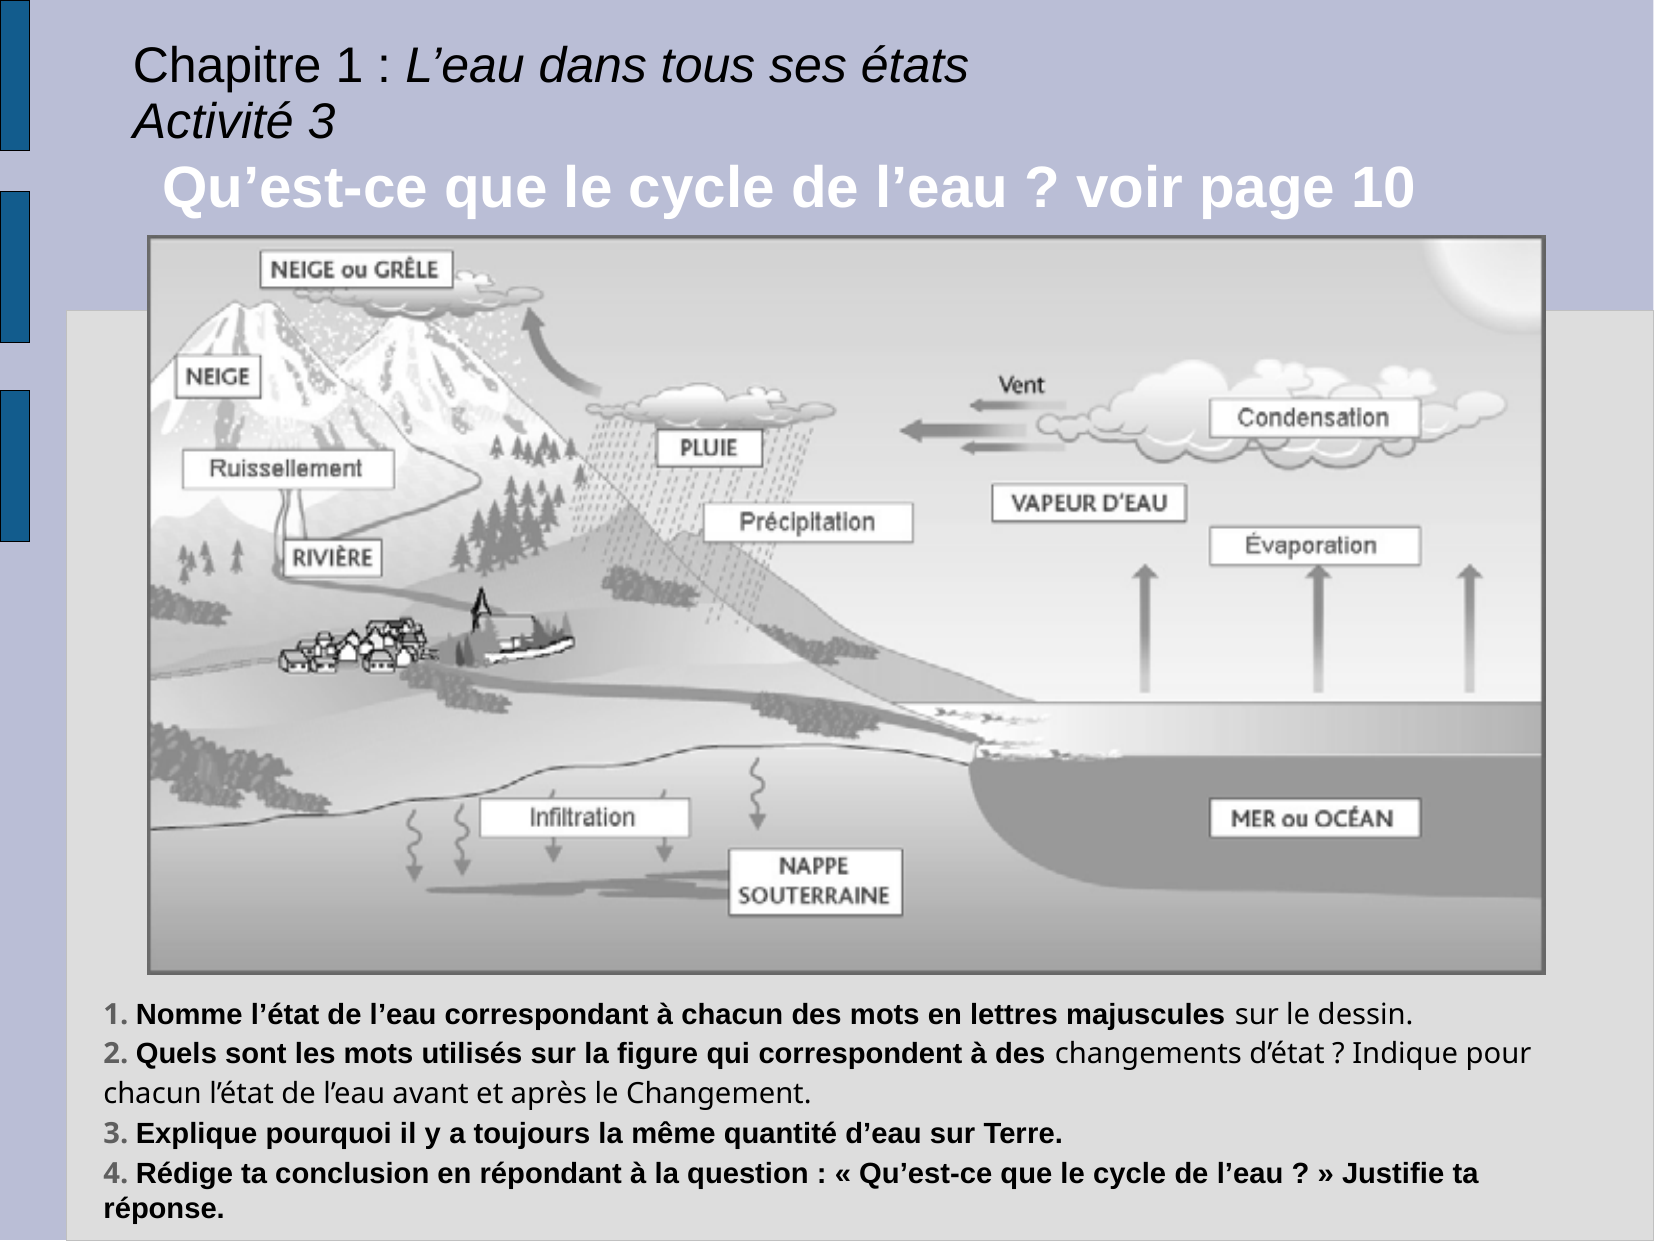

Chapitre 1 : L’eau dans tous ses états
Activité 3
Qu’est-ce que le cycle de l’eau ? voir page 10
1. Nomme l’état de l’eau correspondant à chacun des mots en lettres majuscules sur le dessin.
2. Quels sont les mots utilisés sur la figure qui correspondent à des changements d’état ? Indique pour chacun l’état de l’eau avant et après le Changement.
3. Explique pourquoi il y a toujours la même quantité d’eau sur Terre.
4. Rédige ta conclusion en répondant à la question : « Qu’est-ce que le cycle de l’eau ? » Justifie ta réponse.